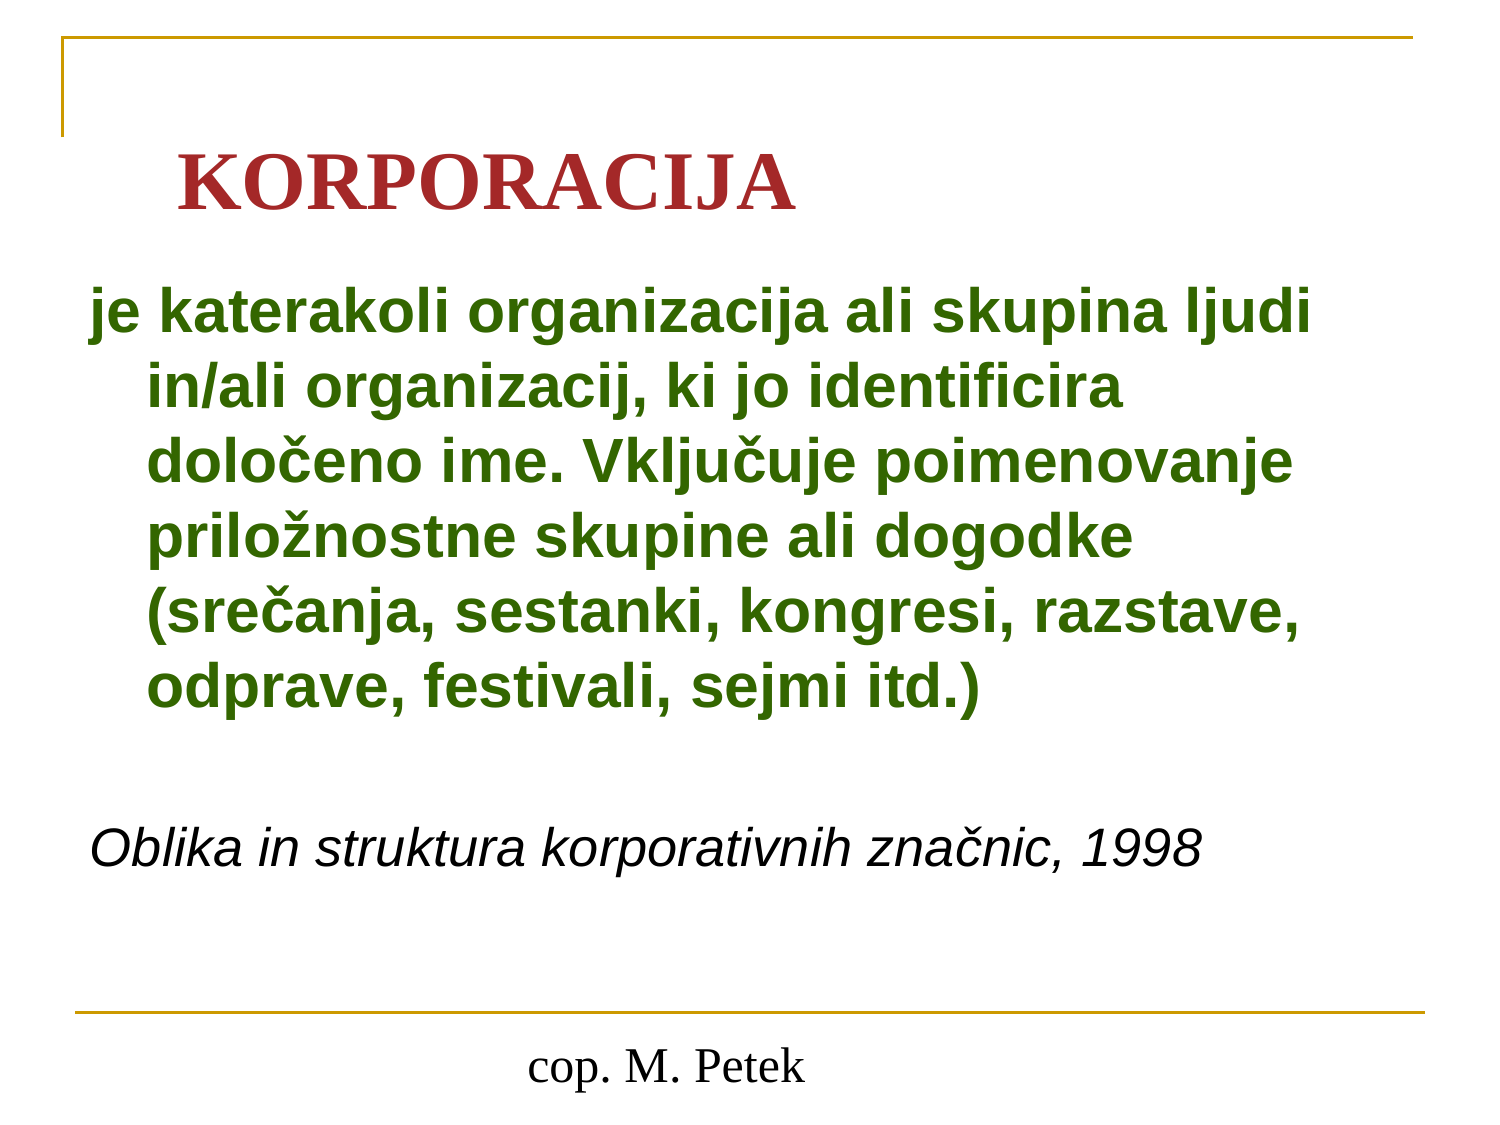

#
KORPORACIJA
je katerakoli organizacija ali skupina ljudi in/ali organizacij, ki jo identificira določeno ime. Vključuje poimenovanje priložnostne skupine ali dogodke (srečanja, sestanki, kongresi, razstave, odprave, festivali, sejmi itd.)
Oblika in struktura korporativnih značnic, 1998
cop. M. Petek